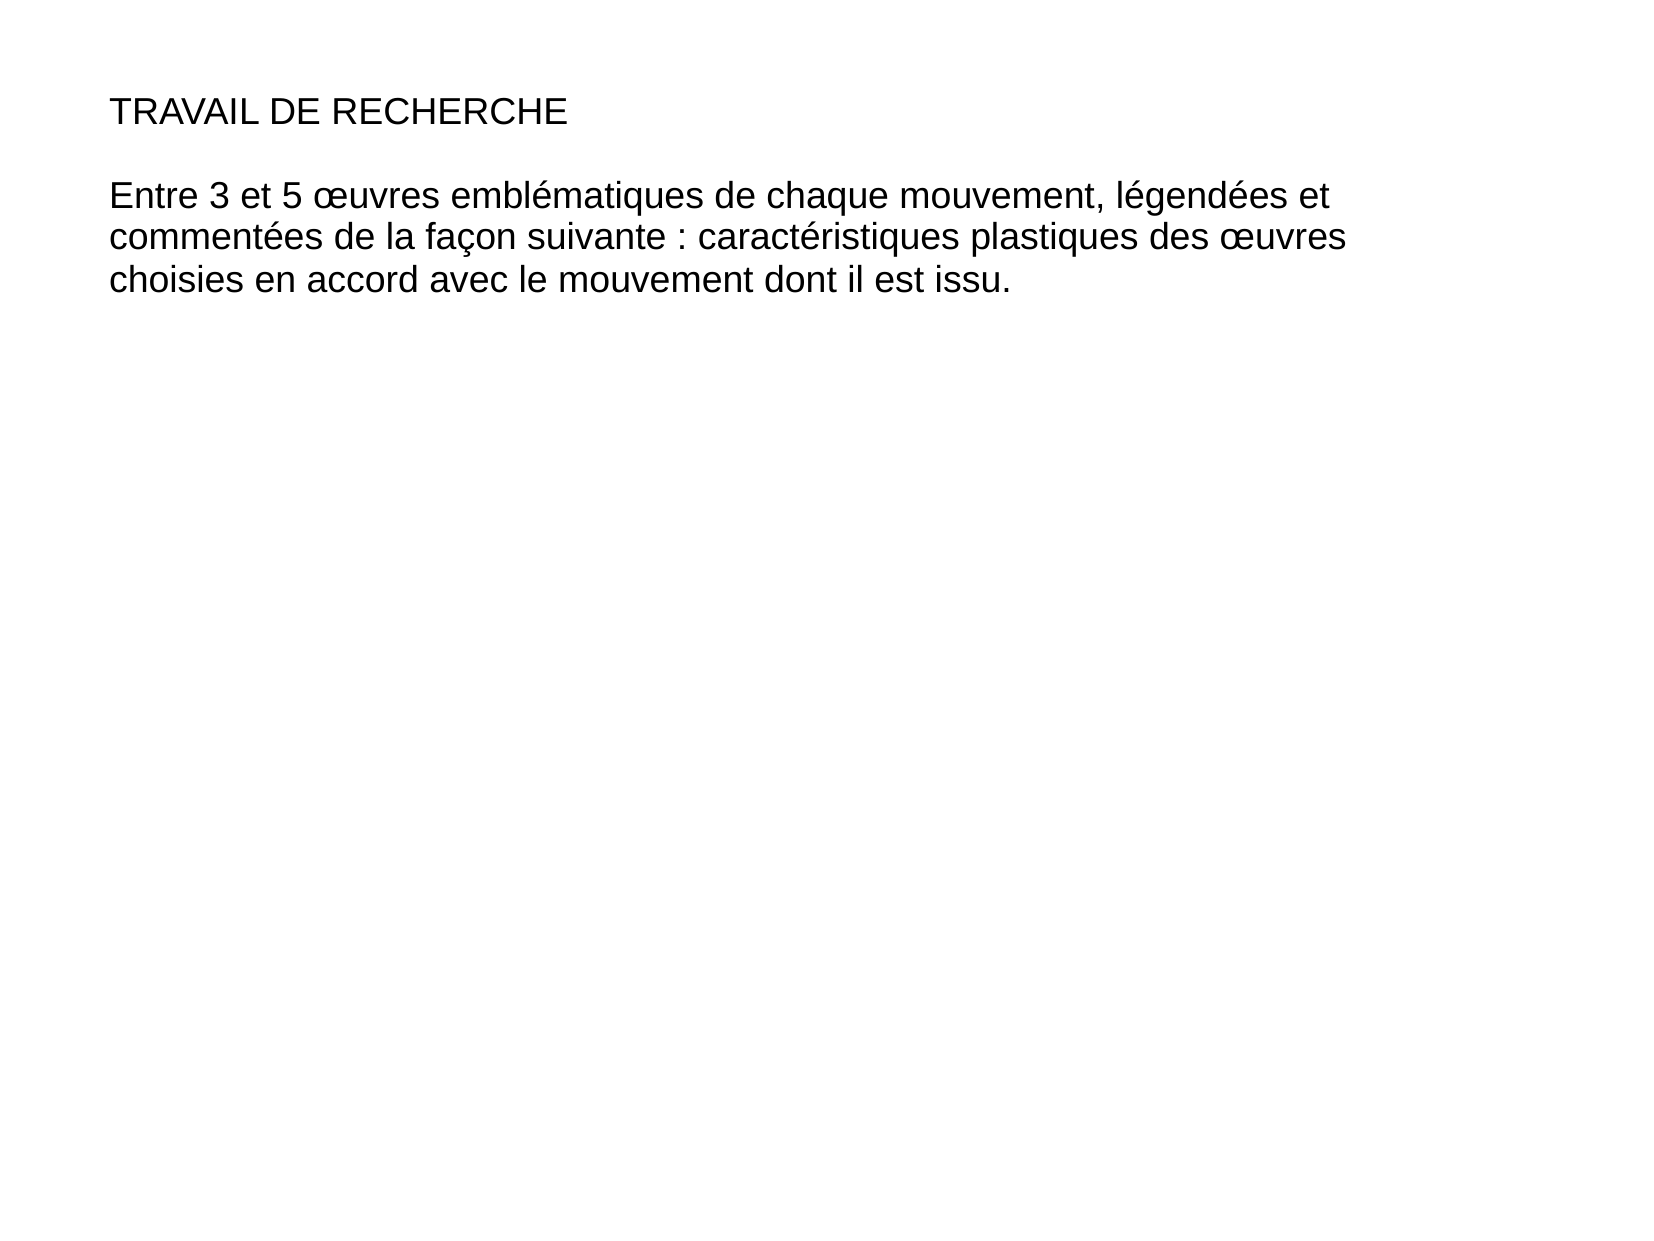

TRAVAIL DE RECHERCHE
Entre 3 et 5 œuvres emblématiques de chaque mouvement, légendées et commentées de la façon suivante : caractéristiques plastiques des œuvres choisies en accord avec le mouvement dont il est issu.